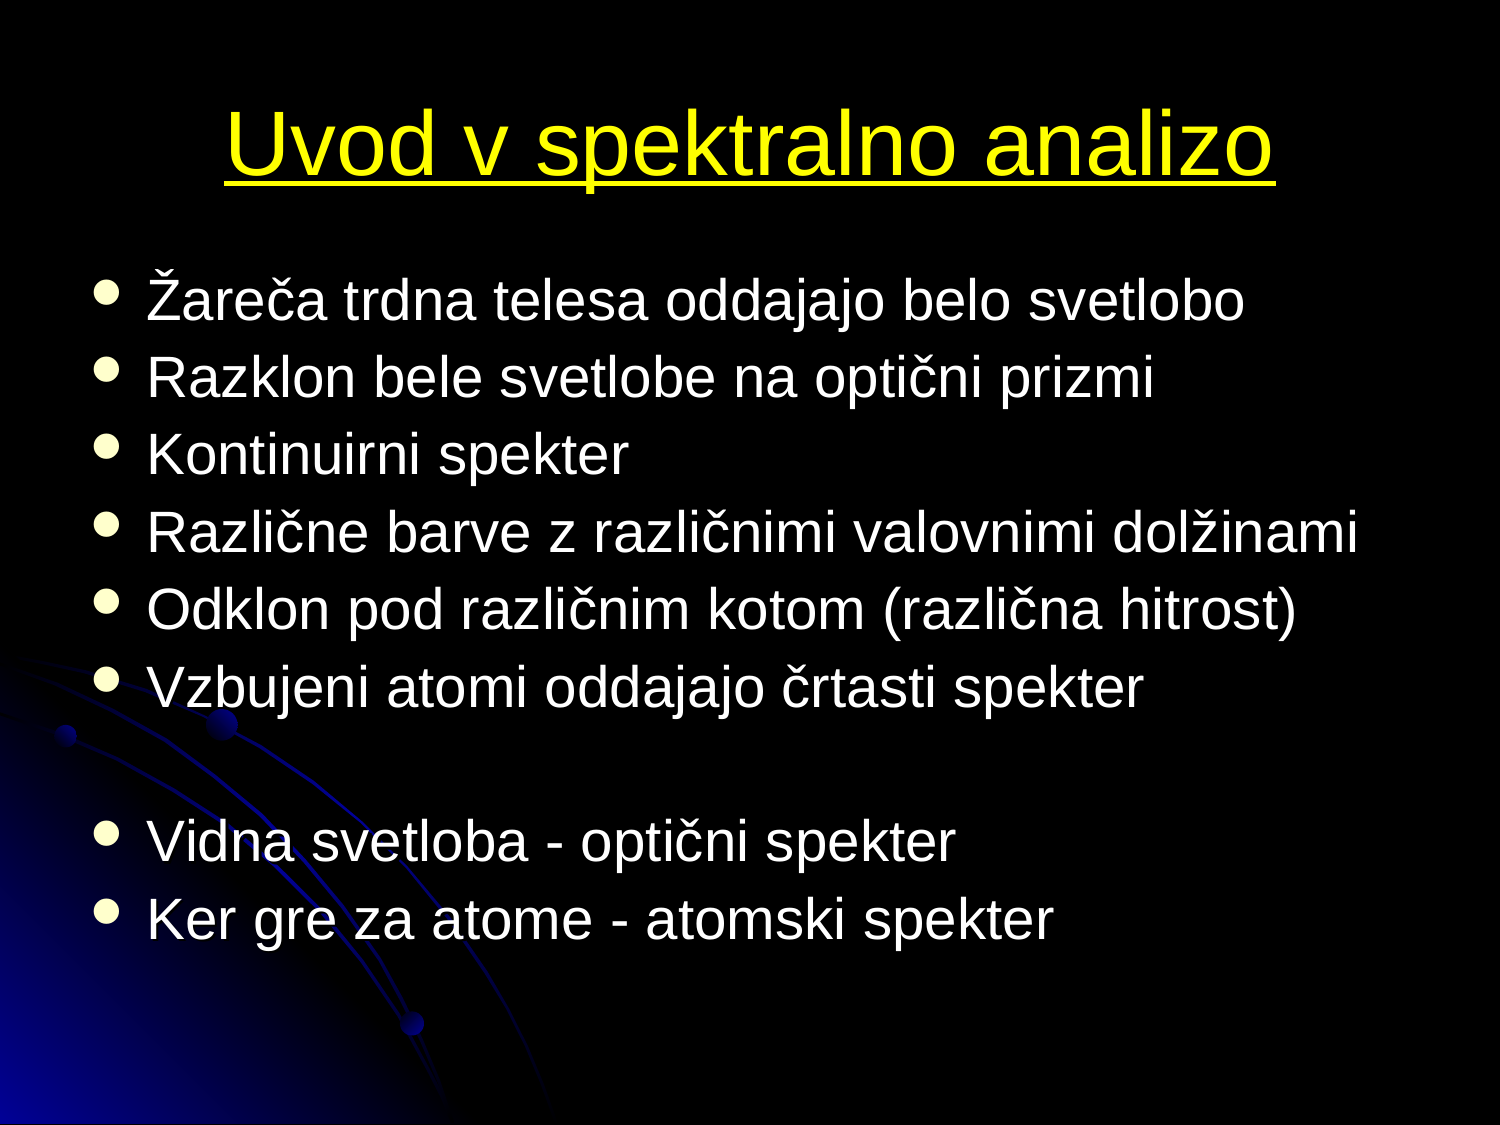

# Uvod v spektralno analizo
Žareča trdna telesa oddajajo belo svetlobo
Razklon bele svetlobe na optični prizmi
Kontinuirni spekter
Različne barve z različnimi valovnimi dolžinami
Odklon pod različnim kotom (različna hitrost)
Vzbujeni atomi oddajajo črtasti spekter
Vidna svetloba - optični spekter
Ker gre za atome - atomski spekter